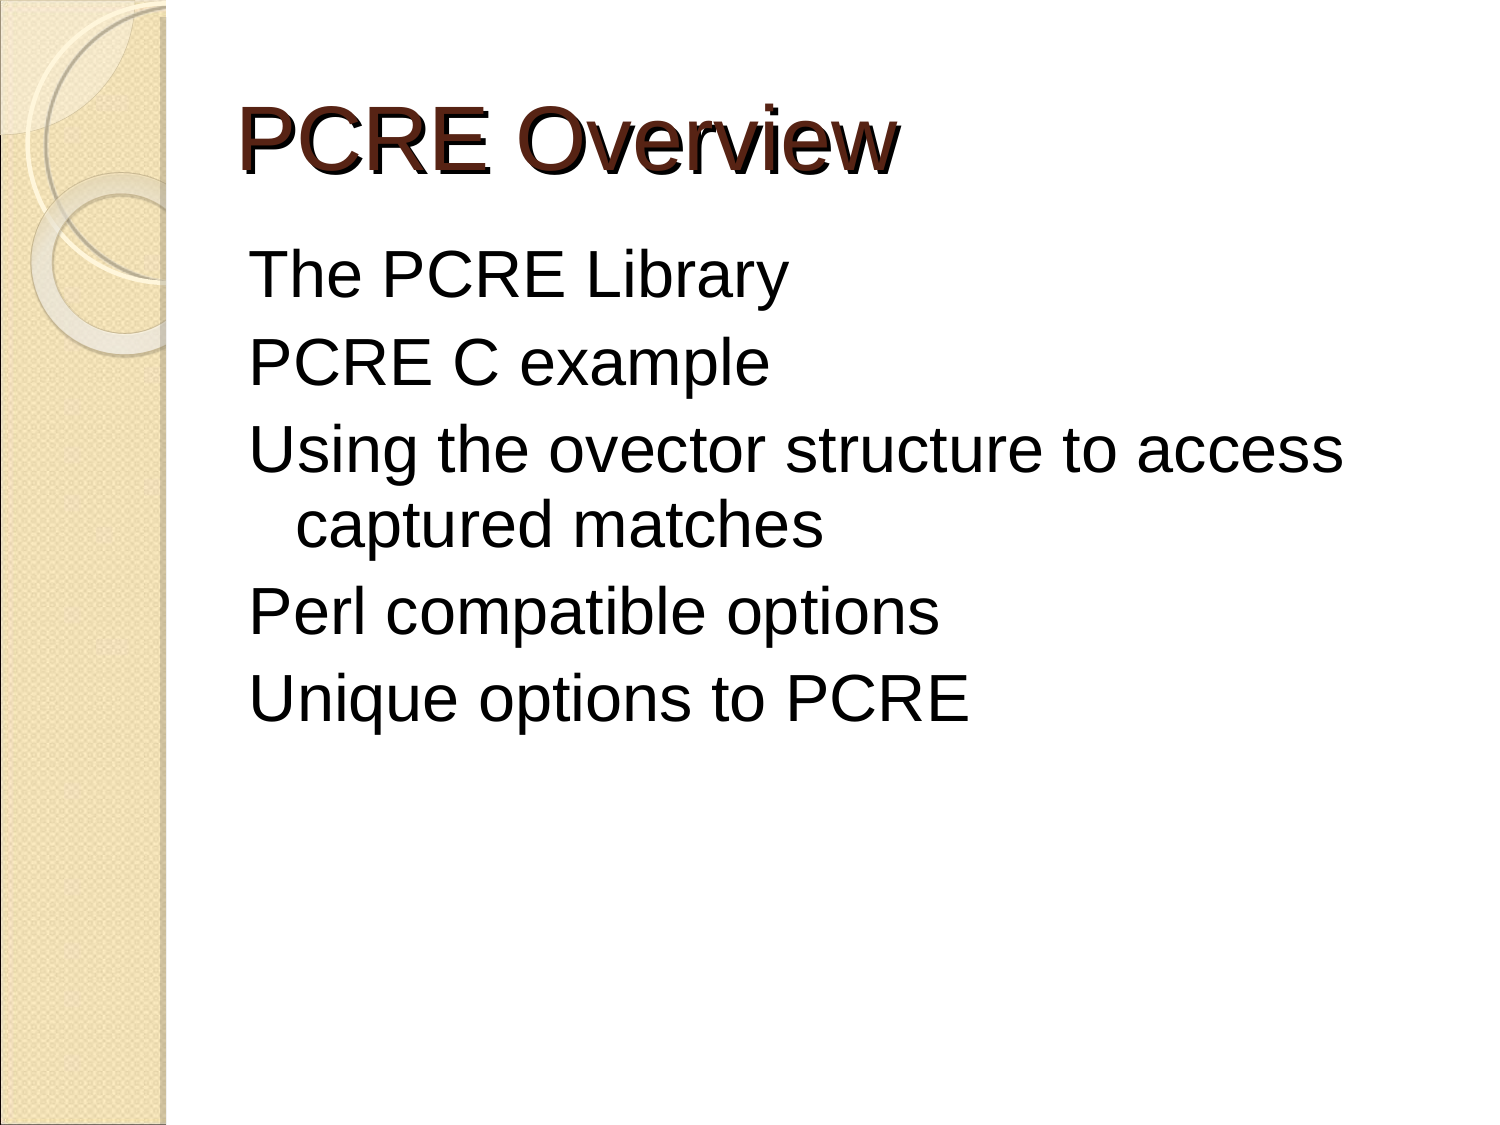

# PCRE Overview
The PCRE Library
PCRE C example
Using the ovector structure to access captured matches
Perl compatible options
Unique options to PCRE